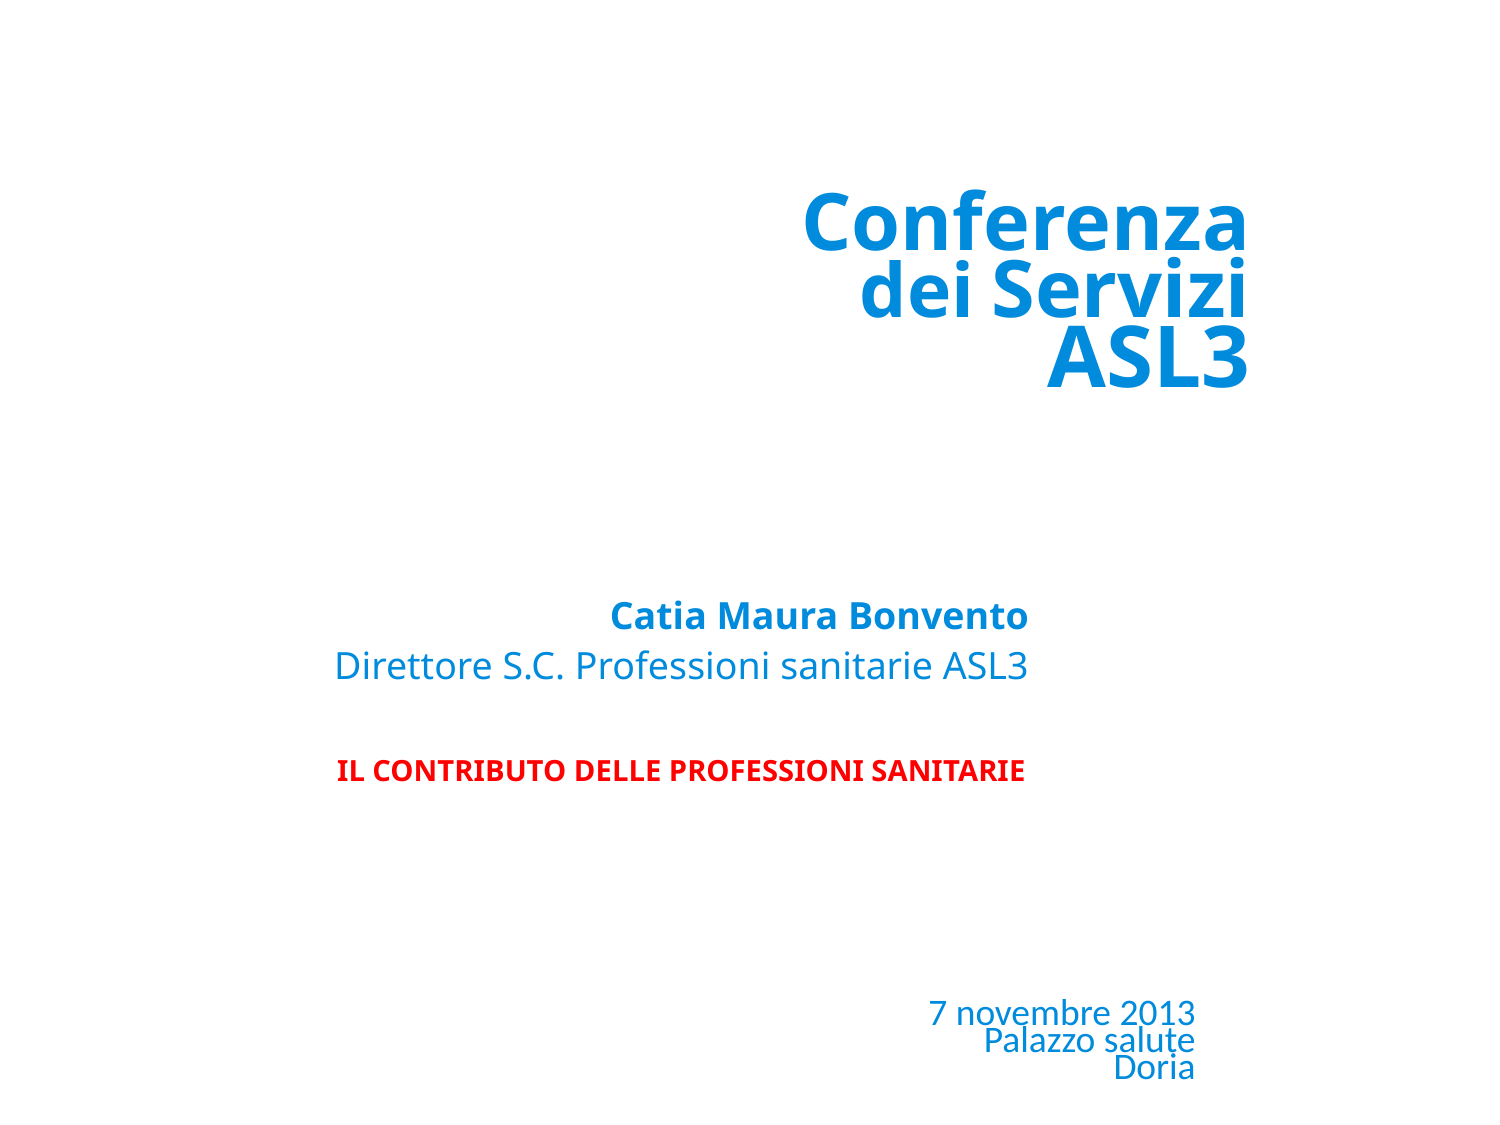

# Conferenza dei Servizi ASL3
Catia Maura Bonvento
Direttore S.C. Professioni sanitarie ASL3
IL CONTRIBUTO DELLE PROFESSIONI SANITARIE
7 novembre 2013
Palazzo salute Doria